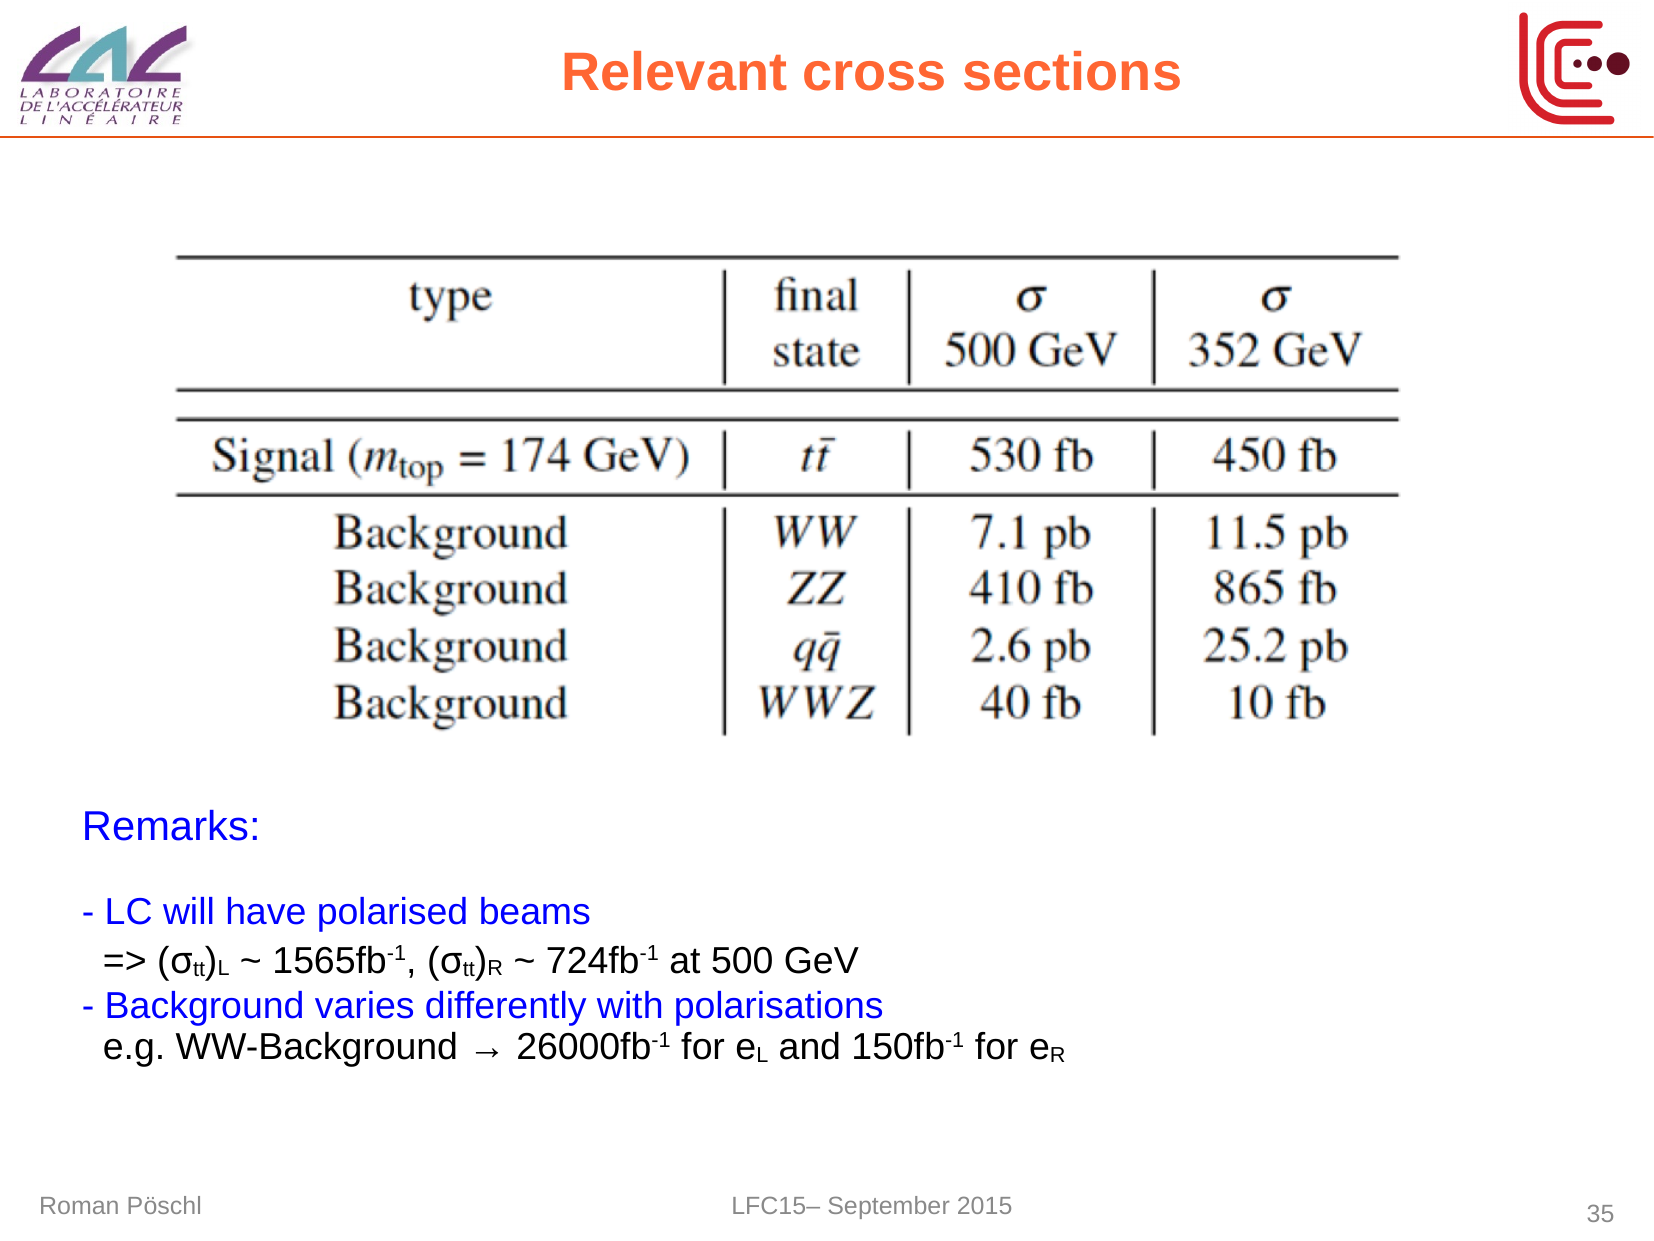

# Relevant cross sections
Remarks:
- LC will have polarised beams
 => (σtt)L ~ 1565fb-1, (σtt)R ~ 724fb-1 at 500 GeV
- Background varies differently with polarisations
 e.g. WW-Background → 26000fb-1 for eL and 150fb-1 for eR